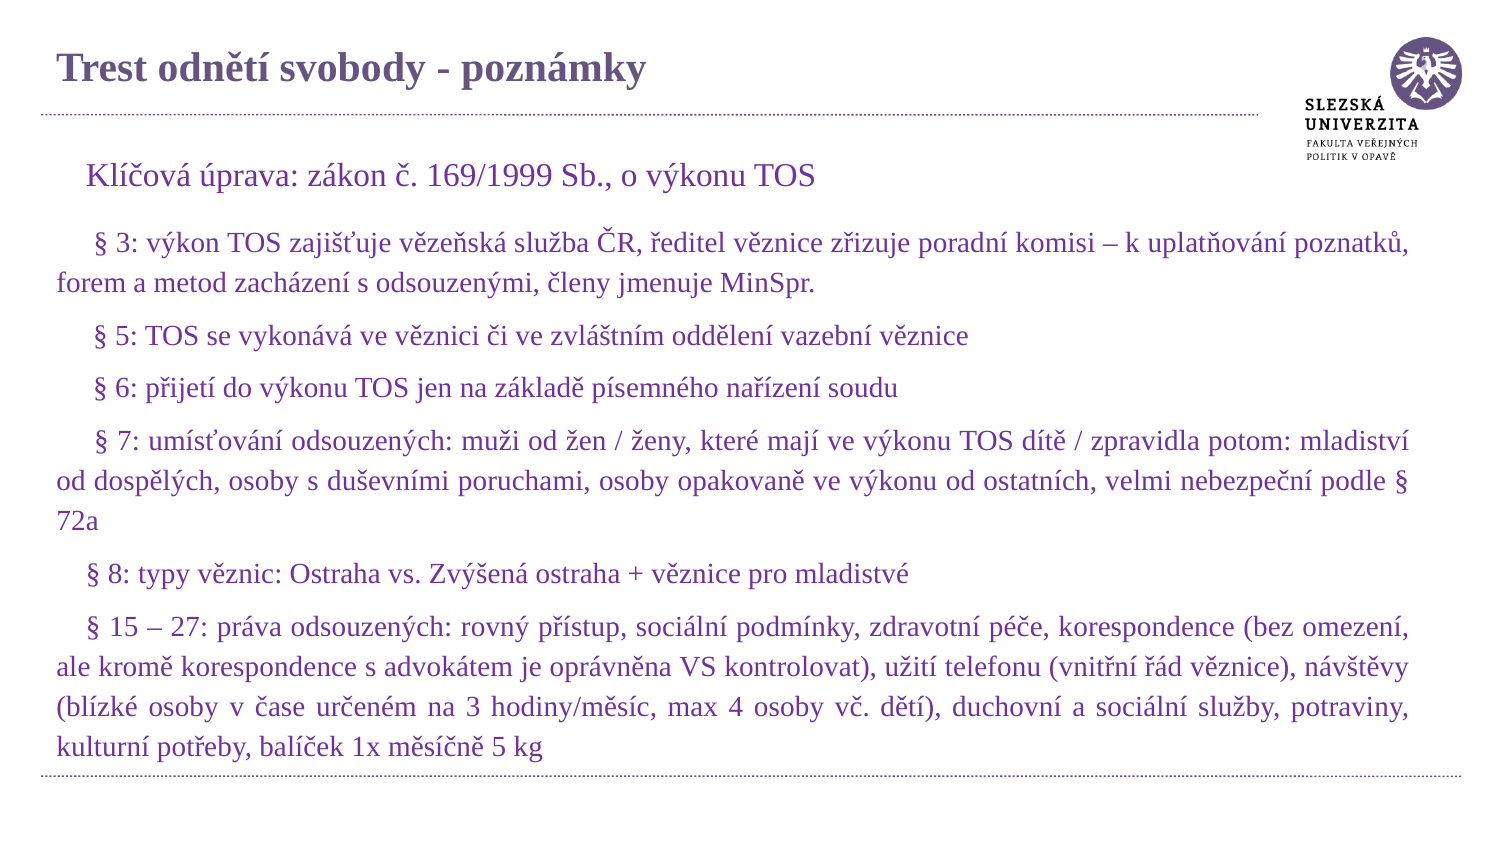

# Trest odnětí svobody - poznámky
Klíčová úprava: zákon č. 169/1999 Sb., o výkonu TOS
 § 3: výkon TOS zajišťuje vězeňská služba ČR, ředitel věznice zřizuje poradní komisi – k uplatňování poznatků, forem a metod zacházení s odsouzenými, členy jmenuje MinSpr.
 § 5: TOS se vykonává ve věznici či ve zvláštním oddělení vazební věznice
 § 6: přijetí do výkonu TOS jen na základě písemného nařízení soudu
 § 7: umísťování odsouzených: muži od žen / ženy, které mají ve výkonu TOS dítě / zpravidla potom: mladiství od dospělých, osoby s duševními poruchami, osoby opakovaně ve výkonu od ostatních, velmi nebezpeční podle § 72a
§ 8: typy věznic: Ostraha vs. Zvýšená ostraha + věznice pro mladistvé
§ 15 – 27: práva odsouzených: rovný přístup, sociální podmínky, zdravotní péče, korespondence (bez omezení, ale kromě korespondence s advokátem je oprávněna VS kontrolovat), užití telefonu (vnitřní řád věznice), návštěvy (blízké osoby v čase určeném na 3 hodiny/měsíc, max 4 osoby vč. dětí), duchovní a sociální služby, potraviny, kulturní potřeby, balíček 1x měsíčně 5 kg
§
 -